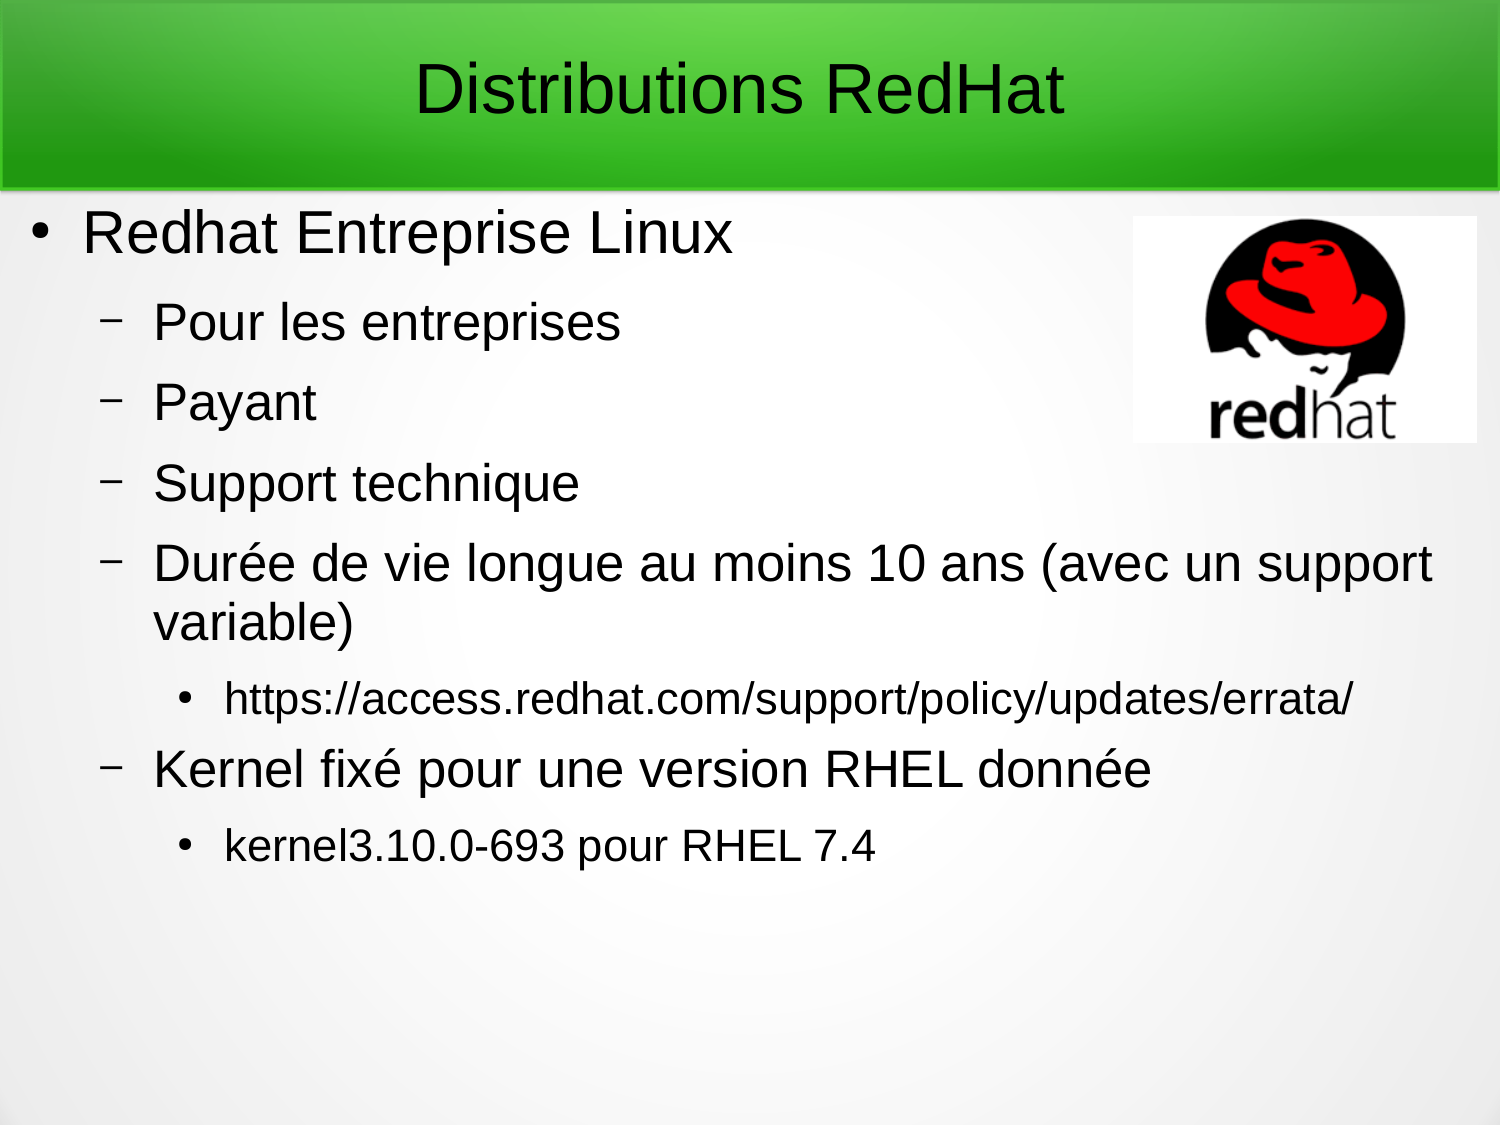

# Distributions RedHat
Redhat Entreprise Linux
Pour les entreprises
Payant
Support technique
Durée de vie longue au moins 10 ans (avec un support variable)
https://access.redhat.com/support/policy/updates/errata/
Kernel fixé pour une version RHEL donnée
kernel3.10.0-693 pour RHEL 7.4